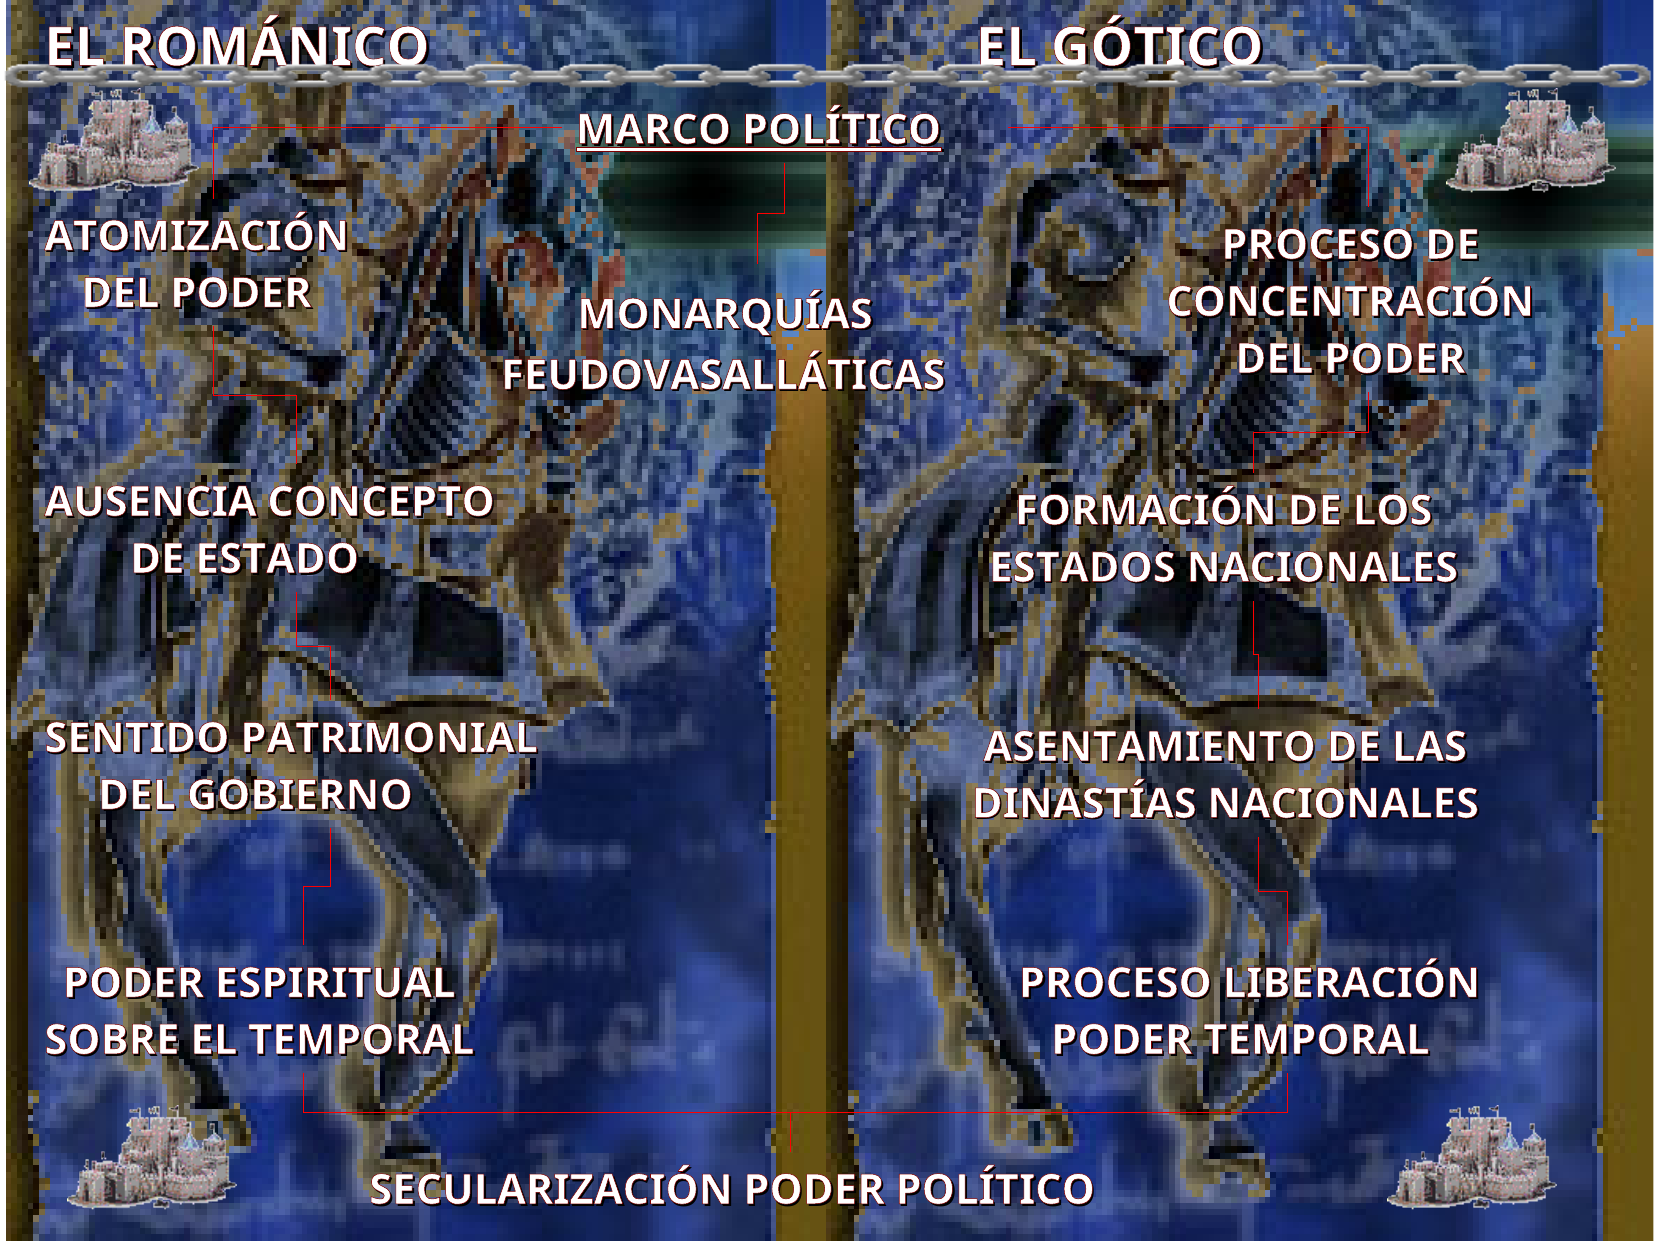

EL ROMÁNICO EL GÓTICO
MARCO POLÍTICO
ATOMIZACIÓN
DEL PODER
PROCESO DE
CONCENTRACIÓN
DEL PODER
 MONARQUÍAS
FEUDOVASALLÁTICAS
AUSENCIA CONCEPTO
 DE ESTADO
FORMACIÓN DE LOS
ESTADOS NACIONALES
SENTIDO PATRIMONIAL
 DEL GOBIERNO
ASENTAMIENTO DE LAS
DINASTÍAS NACIONALES
PODER ESPIRITUAL
SOBRE EL TEMPORAL
PROCESO LIBERACIÓN
 PODER TEMPORAL
SECULARIZACIÓN PODER POLÍTICO